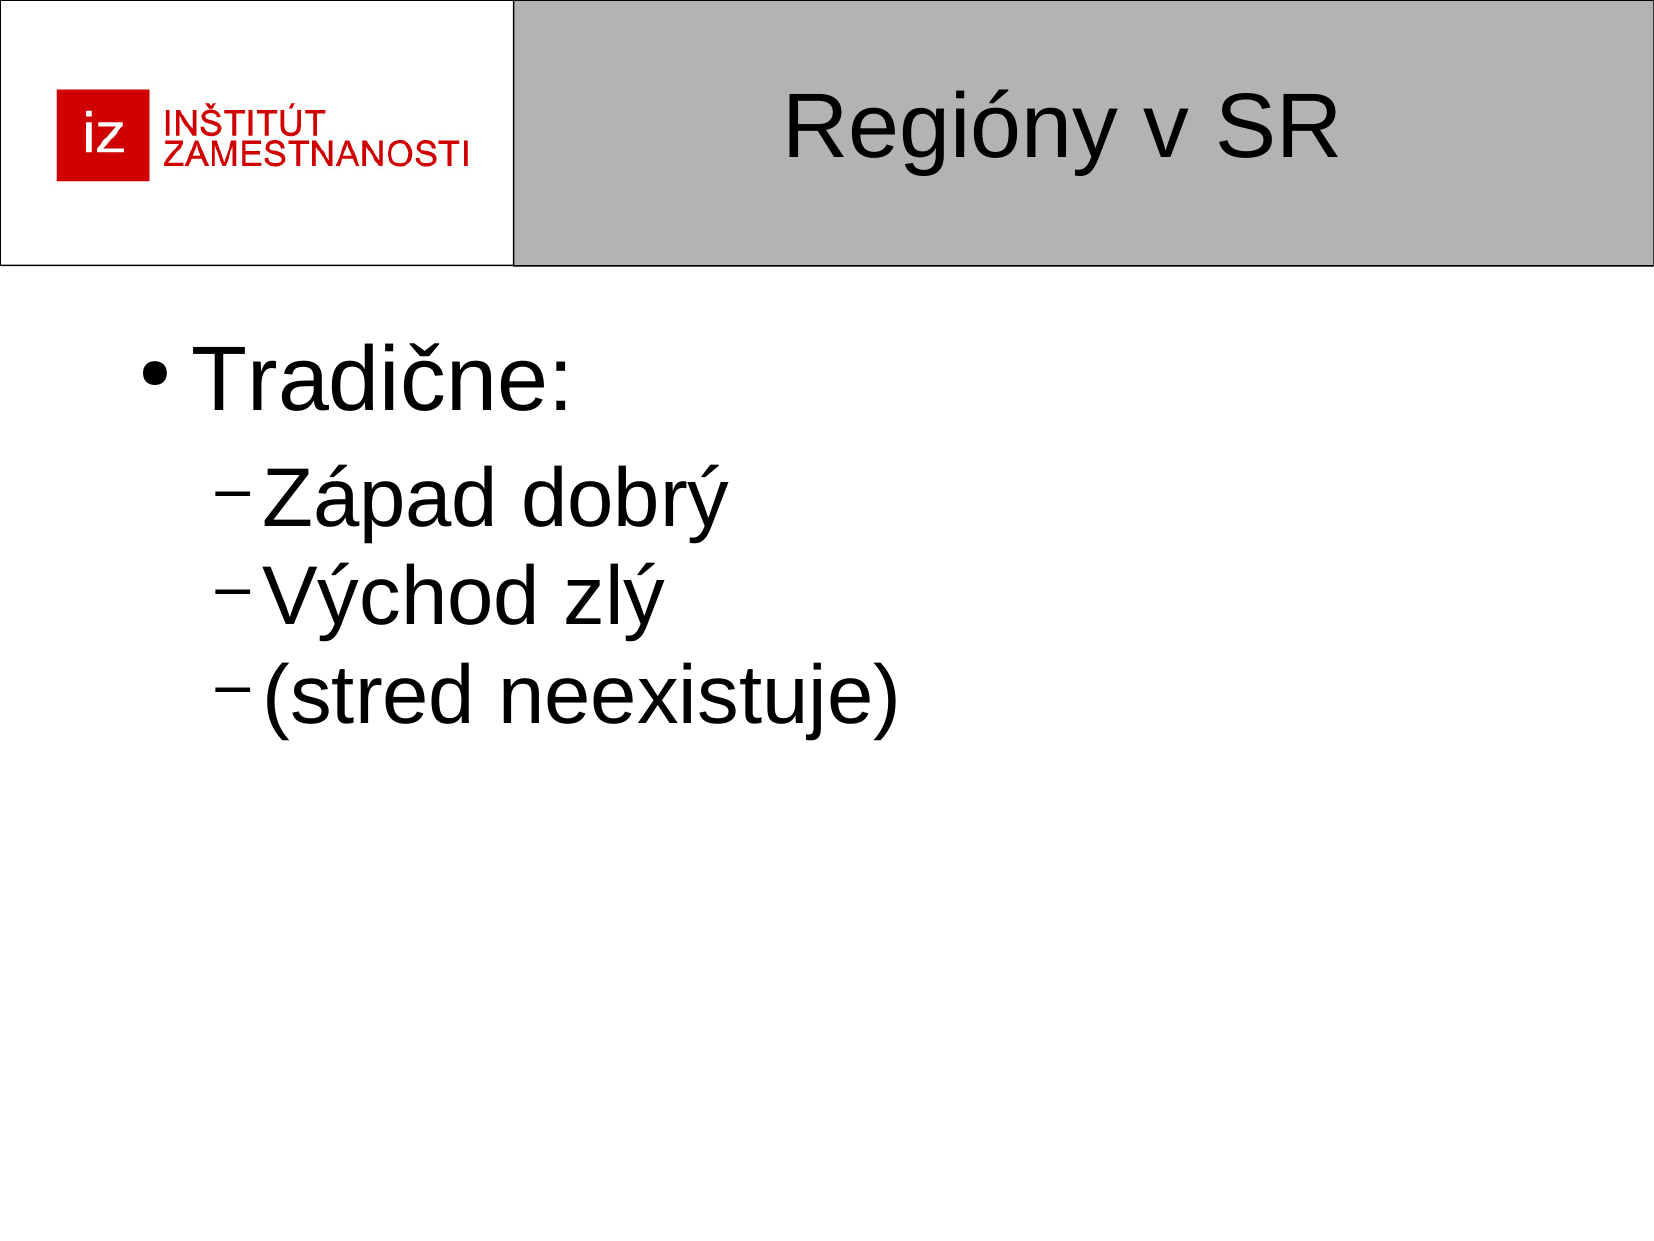

# Regióny v SR
Tradične:
Západ dobrý
Východ zlý
(stred neexistuje)